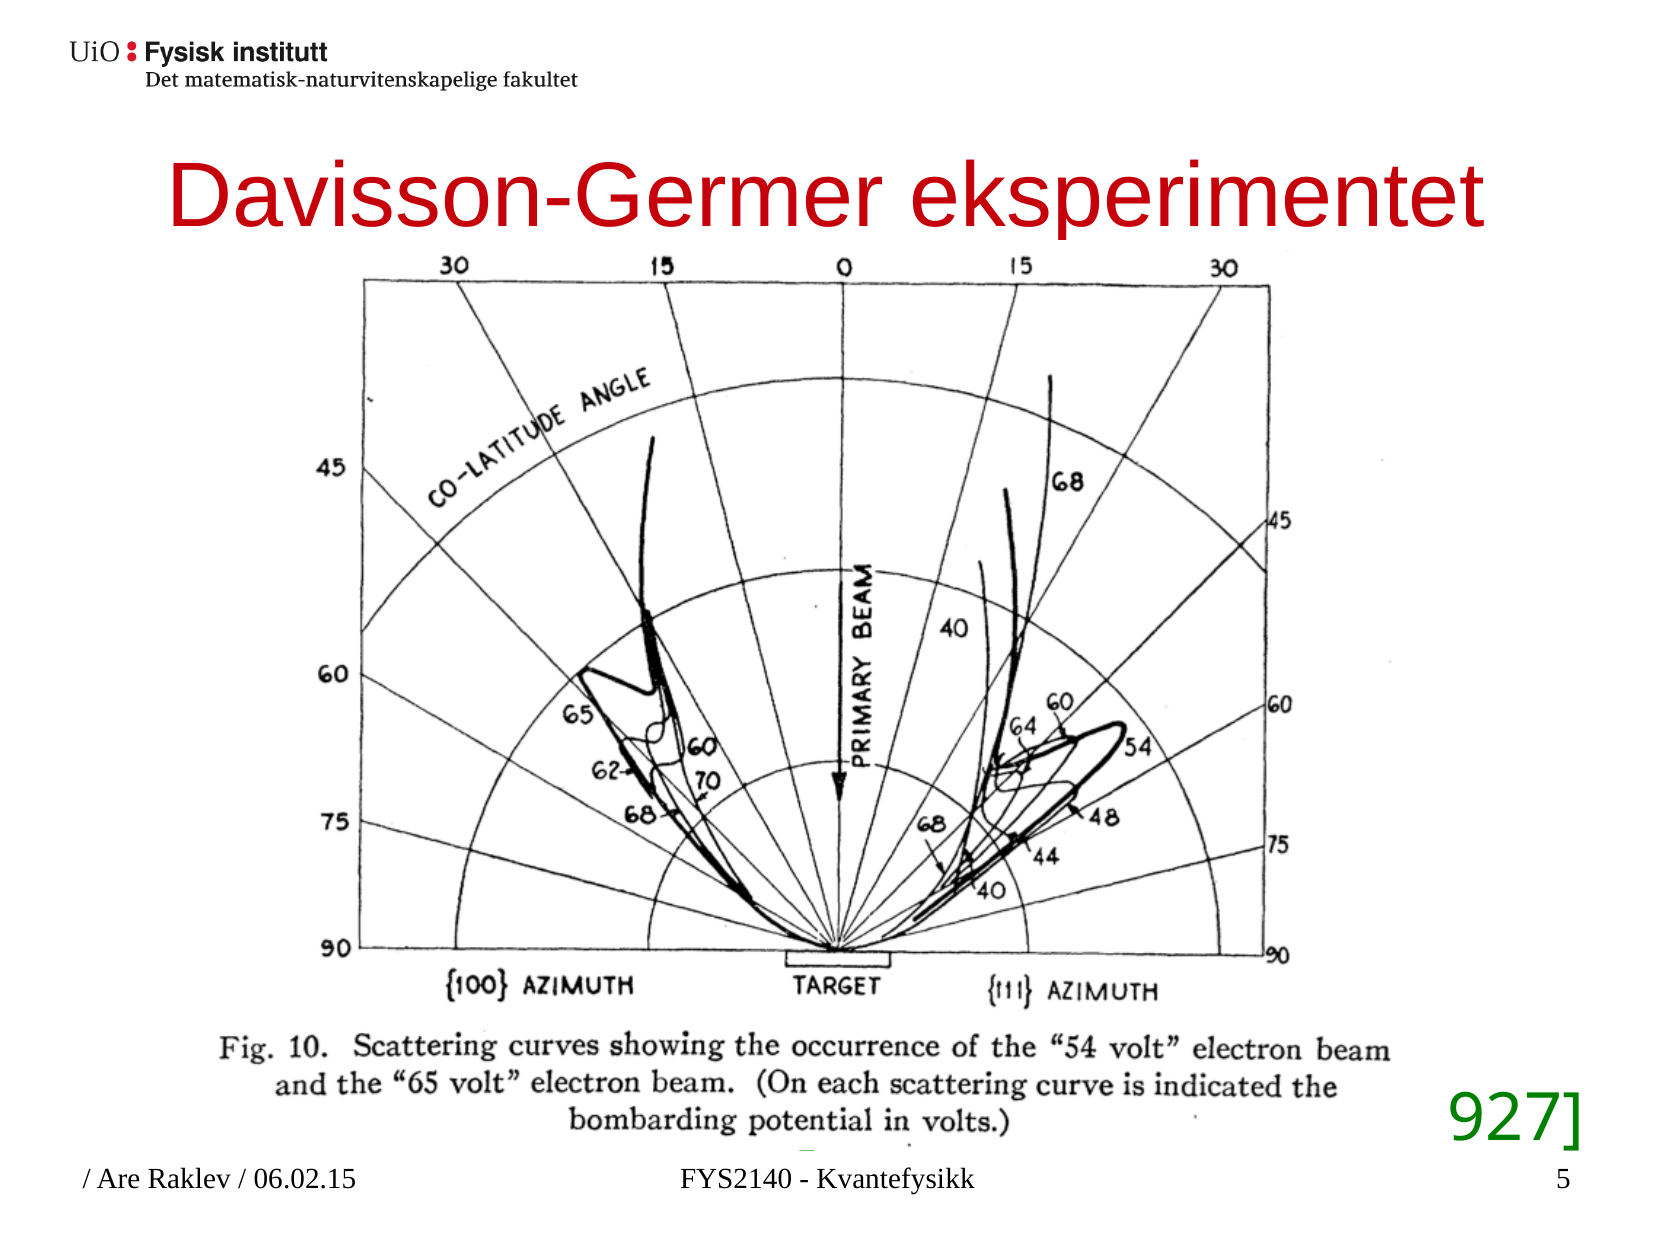

# Davisson-Germer eksperimentet
Nikkelkrystall
[Davidson, Germer, 1927]
/ Are Raklev / 06.02.15
FYS2140 - Kvantefysikk
5